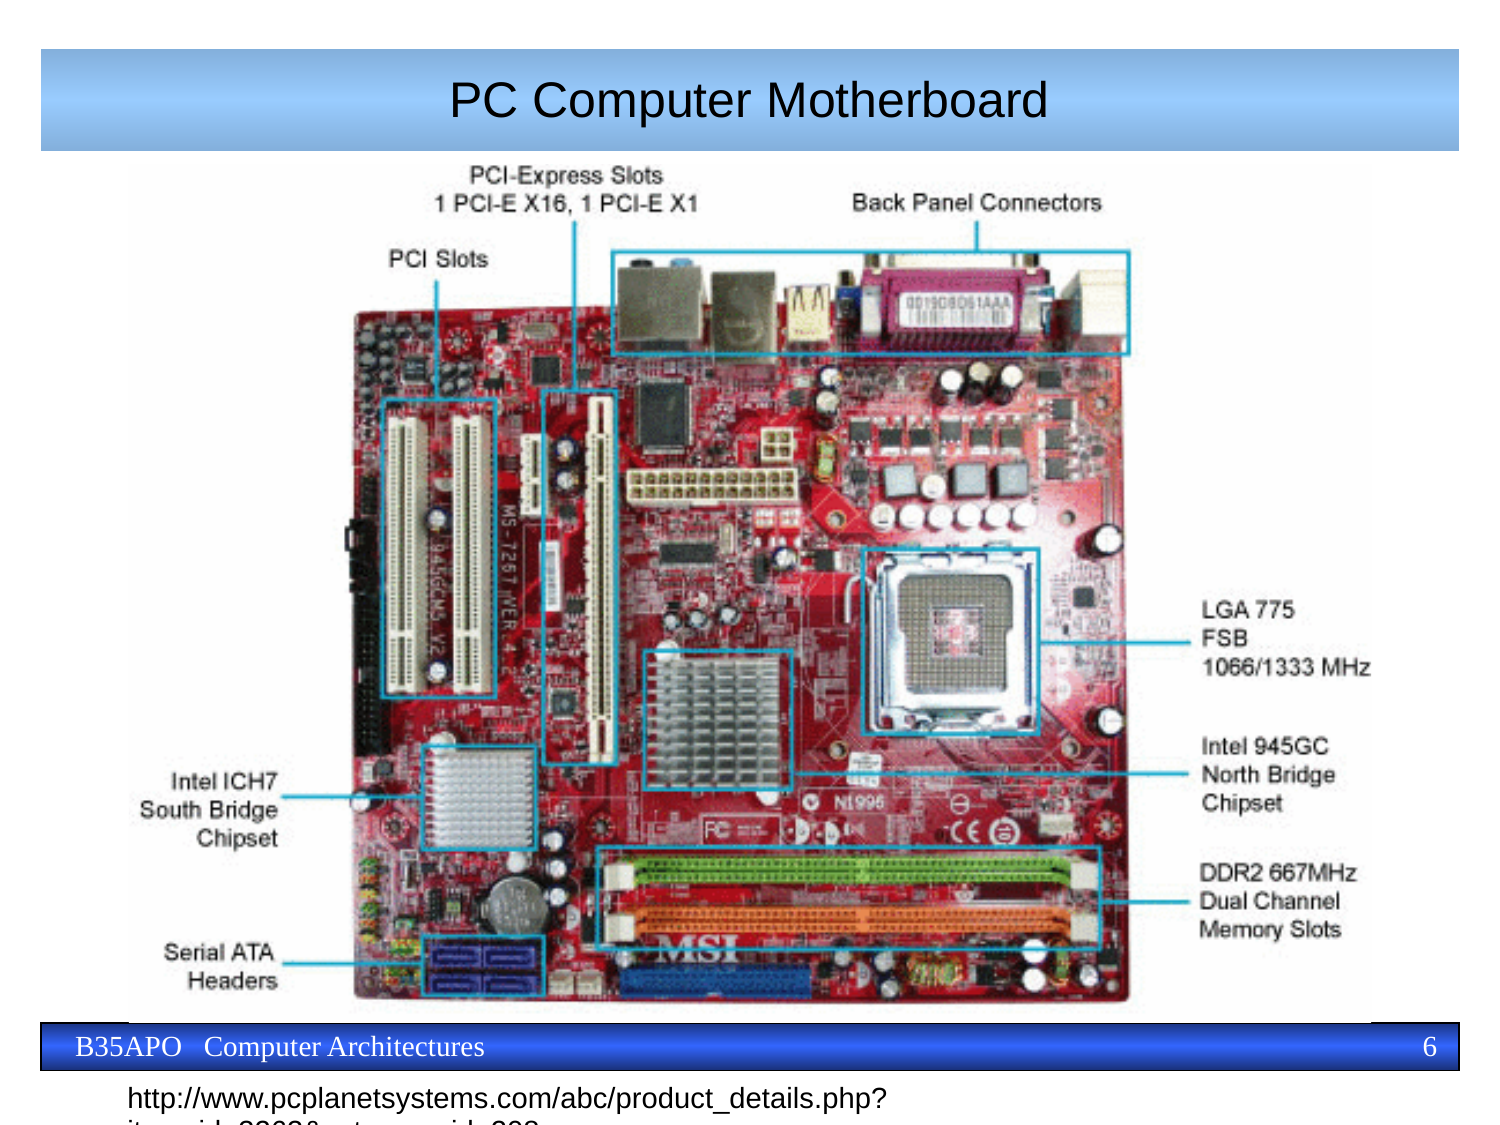

# PC Computer Motherboard
B35APO Computer Architectures
6
http://www.pcplanetsystems.com/abc/product_details.php?item_id=3263&category_id=208